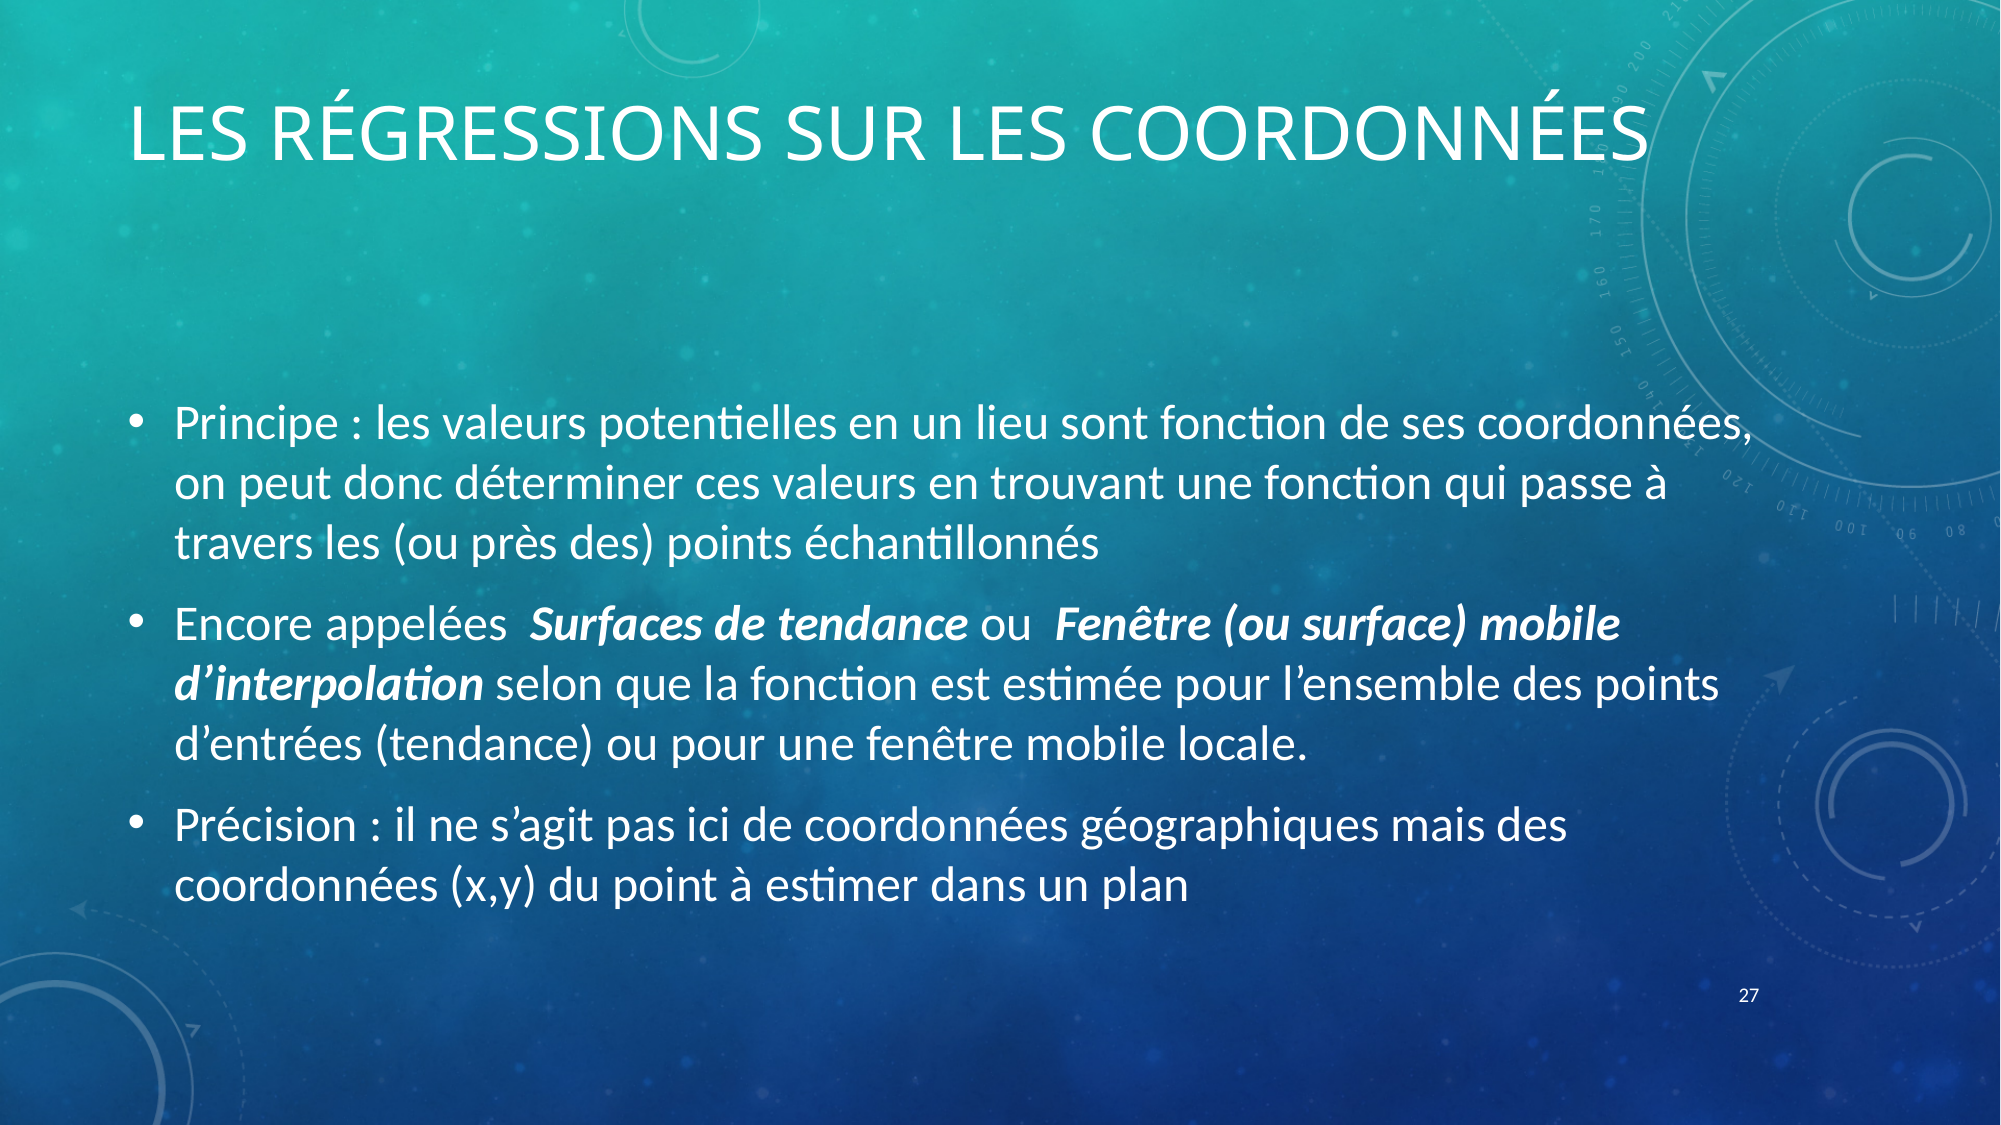

# LES RÉGRESSIONS SUR LES COORDONNÉES
Principe : les valeurs potentielles en un lieu sont fonction de ses coordonnées, on peut donc déterminer ces valeurs en trouvant une fonction qui passe à travers les (ou près des) points échantillonnés
Encore appelées Surfaces de tendance ou Fenêtre (ou surface) mobile d’interpolation selon que la fonction est estimée pour l’ensemble des points d’entrées (tendance) ou pour une fenêtre mobile locale.
Précision : il ne s’agit pas ici de coordonnées géographiques mais des coordonnées (x,y) du point à estimer dans un plan